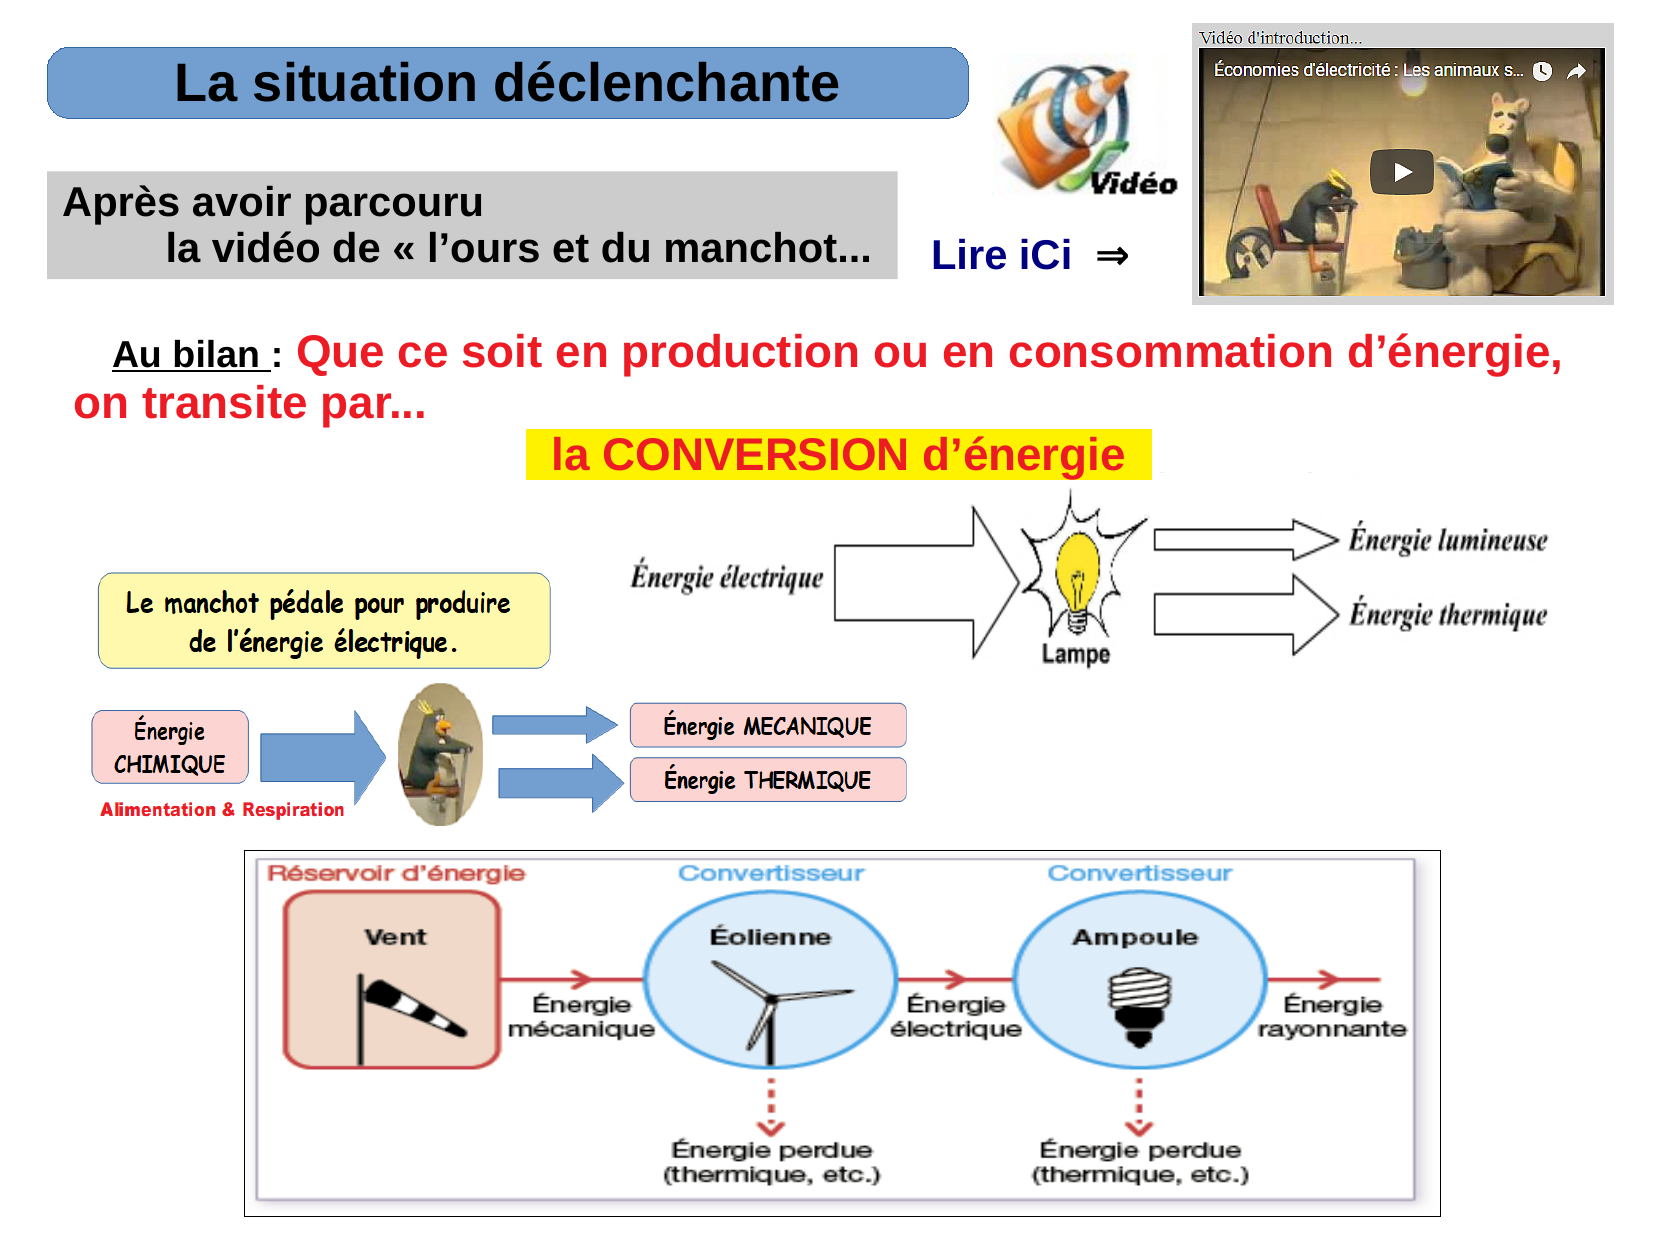

La situation déclenchante
Après avoir parcouru
 la vidéo de « l’ours et du manchot...
Lire iCi ⇒
 Au bilan : Que ce soit en production ou en consommation d’énergie, on transite par...
 la CONVERSION d’énergie